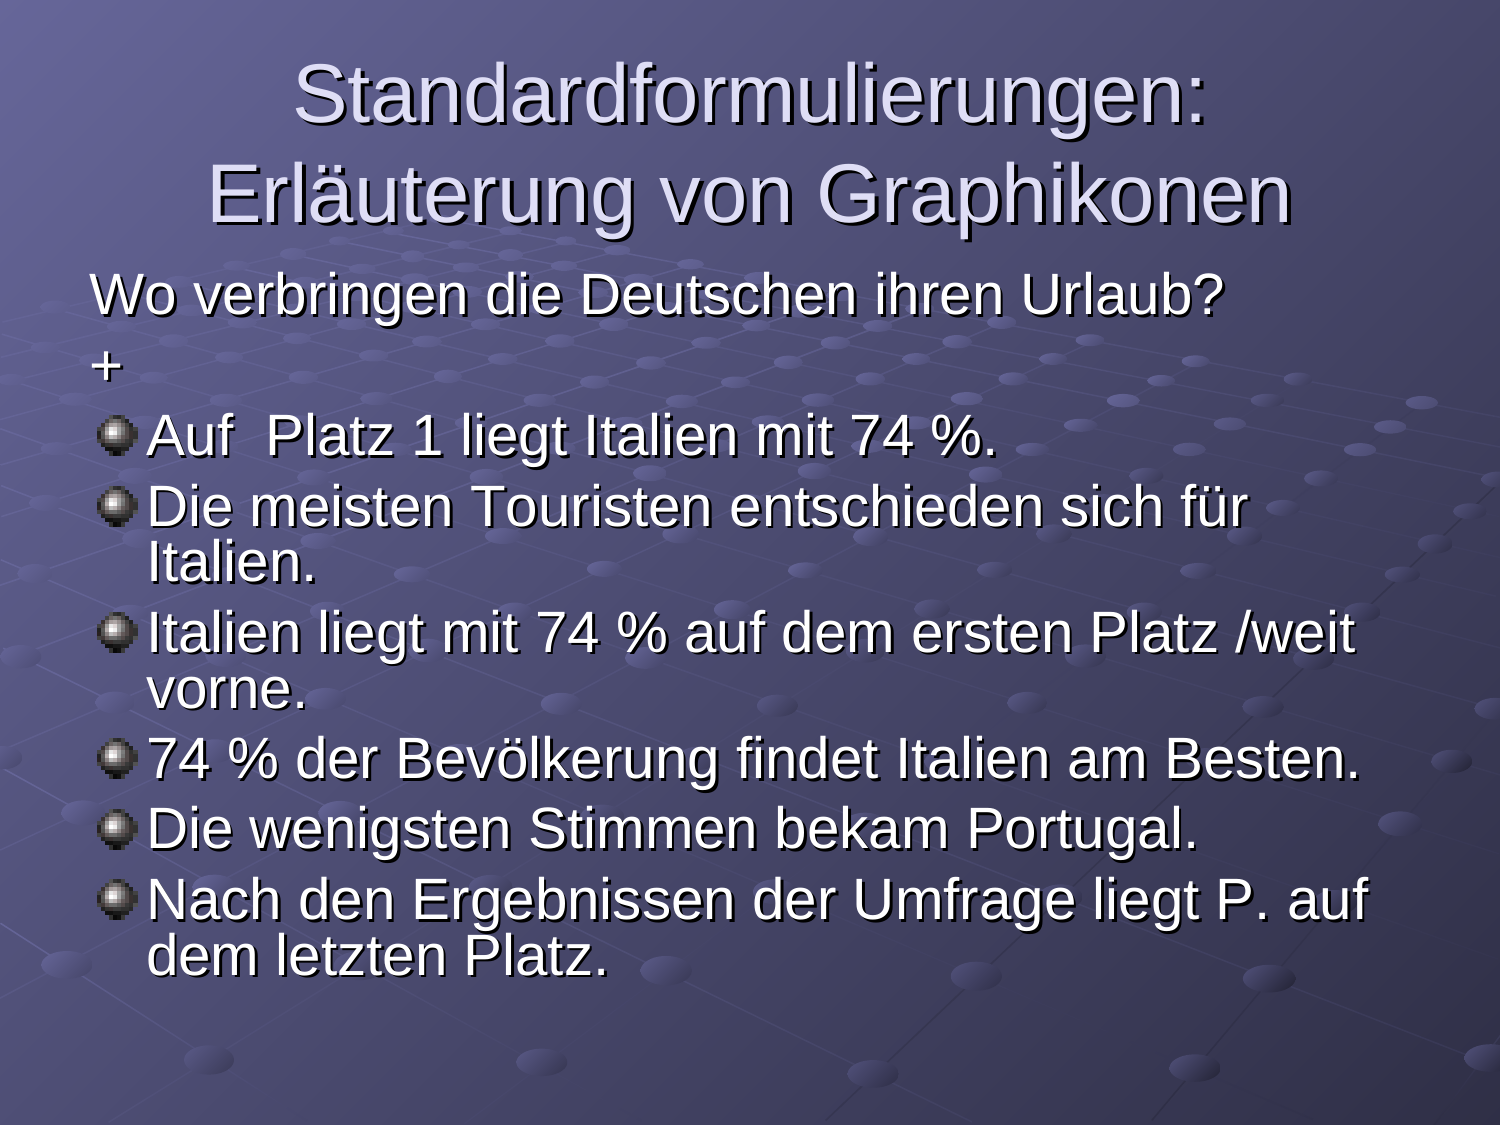

# Standardformulierungen: Erläuterung von Graphikonen
Wo verbringen die Deutschen ihren Urlaub?
+
Auf Platz 1 liegt Italien mit 74 %.
Die meisten Touristen entschieden sich für Italien.
Italien liegt mit 74 % auf dem ersten Platz /weit vorne.
74 % der Bevölkerung findet Italien am Besten.
Die wenigsten Stimmen bekam Portugal.
Nach den Ergebnissen der Umfrage liegt P. auf dem letzten Platz.